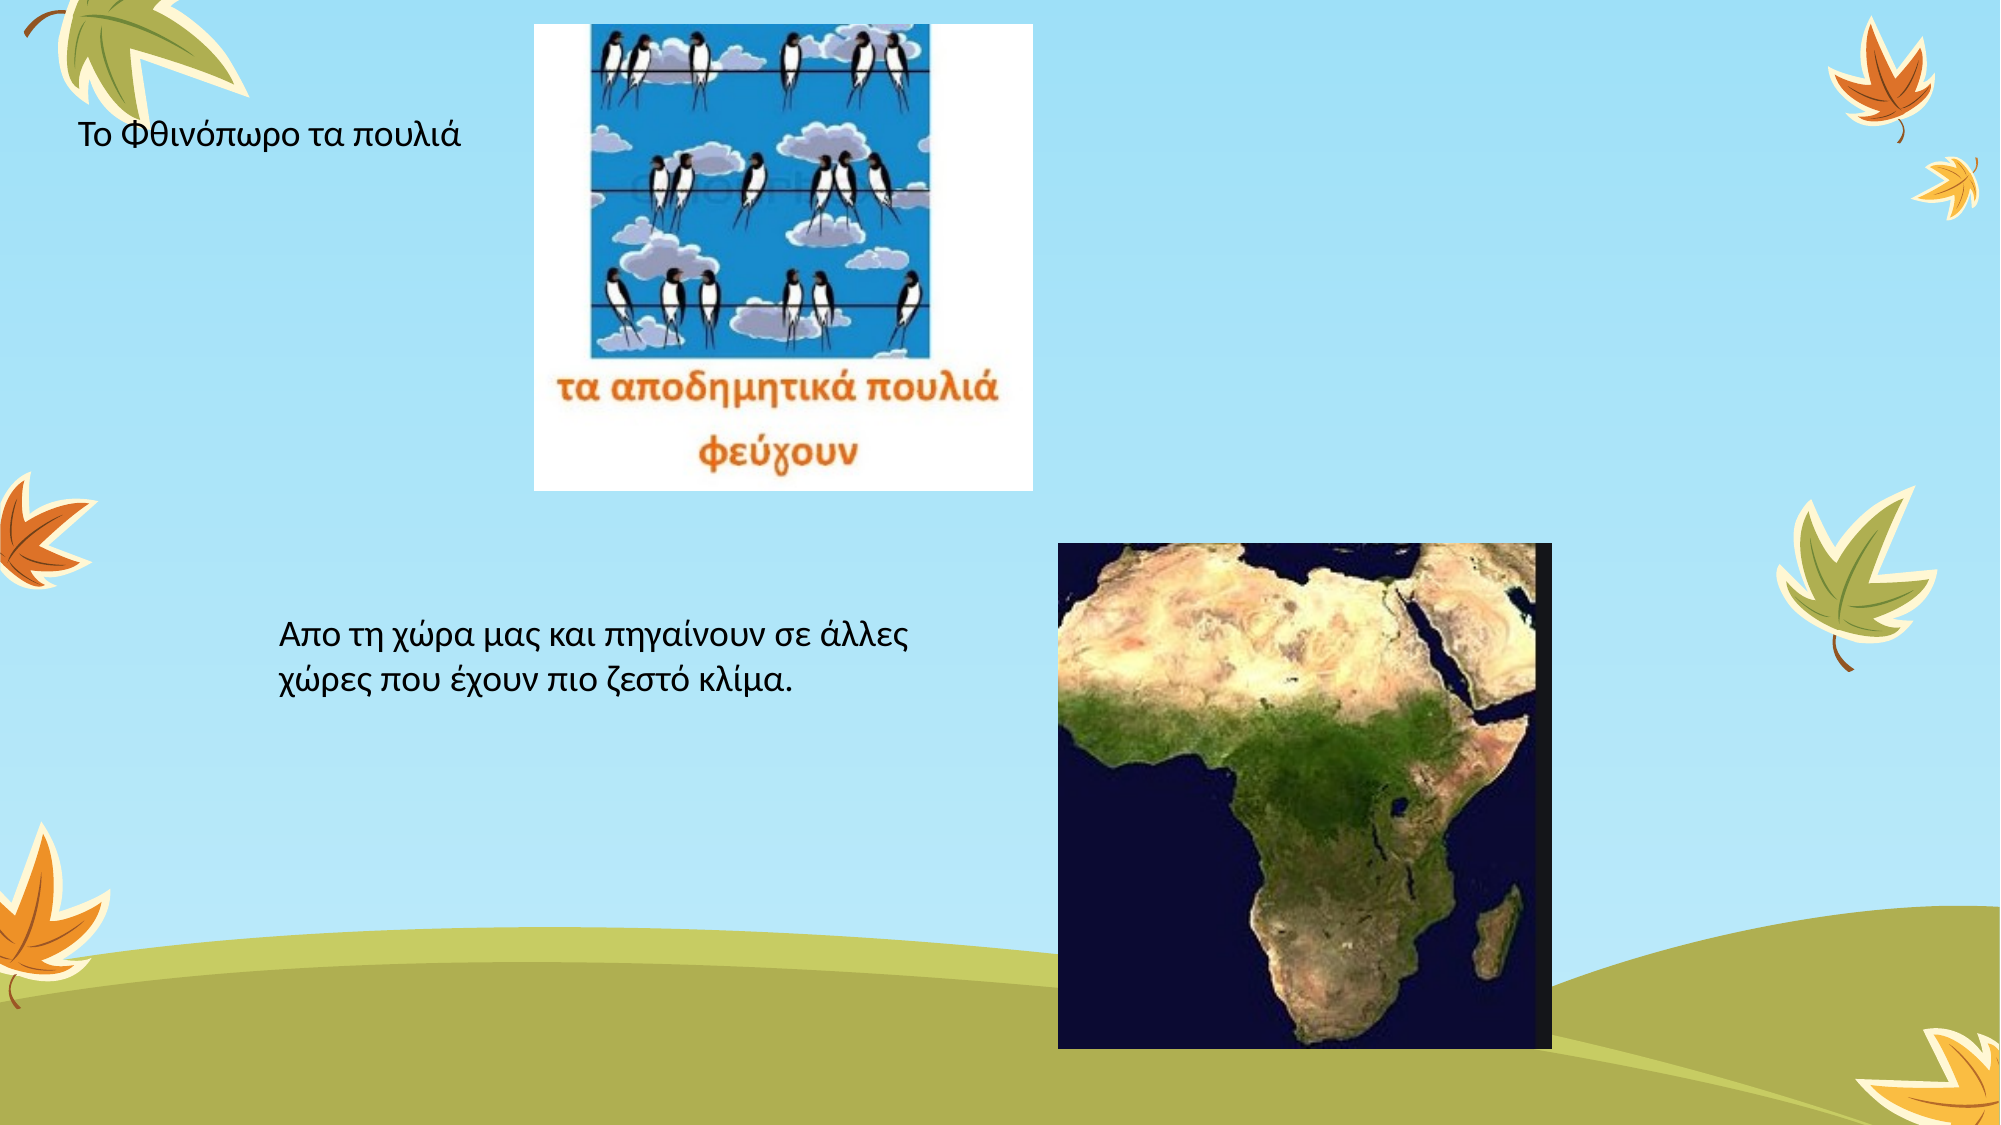

Το Φθινόπωρο τα πουλιά
Απο τη χώρα μας και πηγαίνουν σε άλλες χώρες που έχουν πιο ζεστό κλίμα.